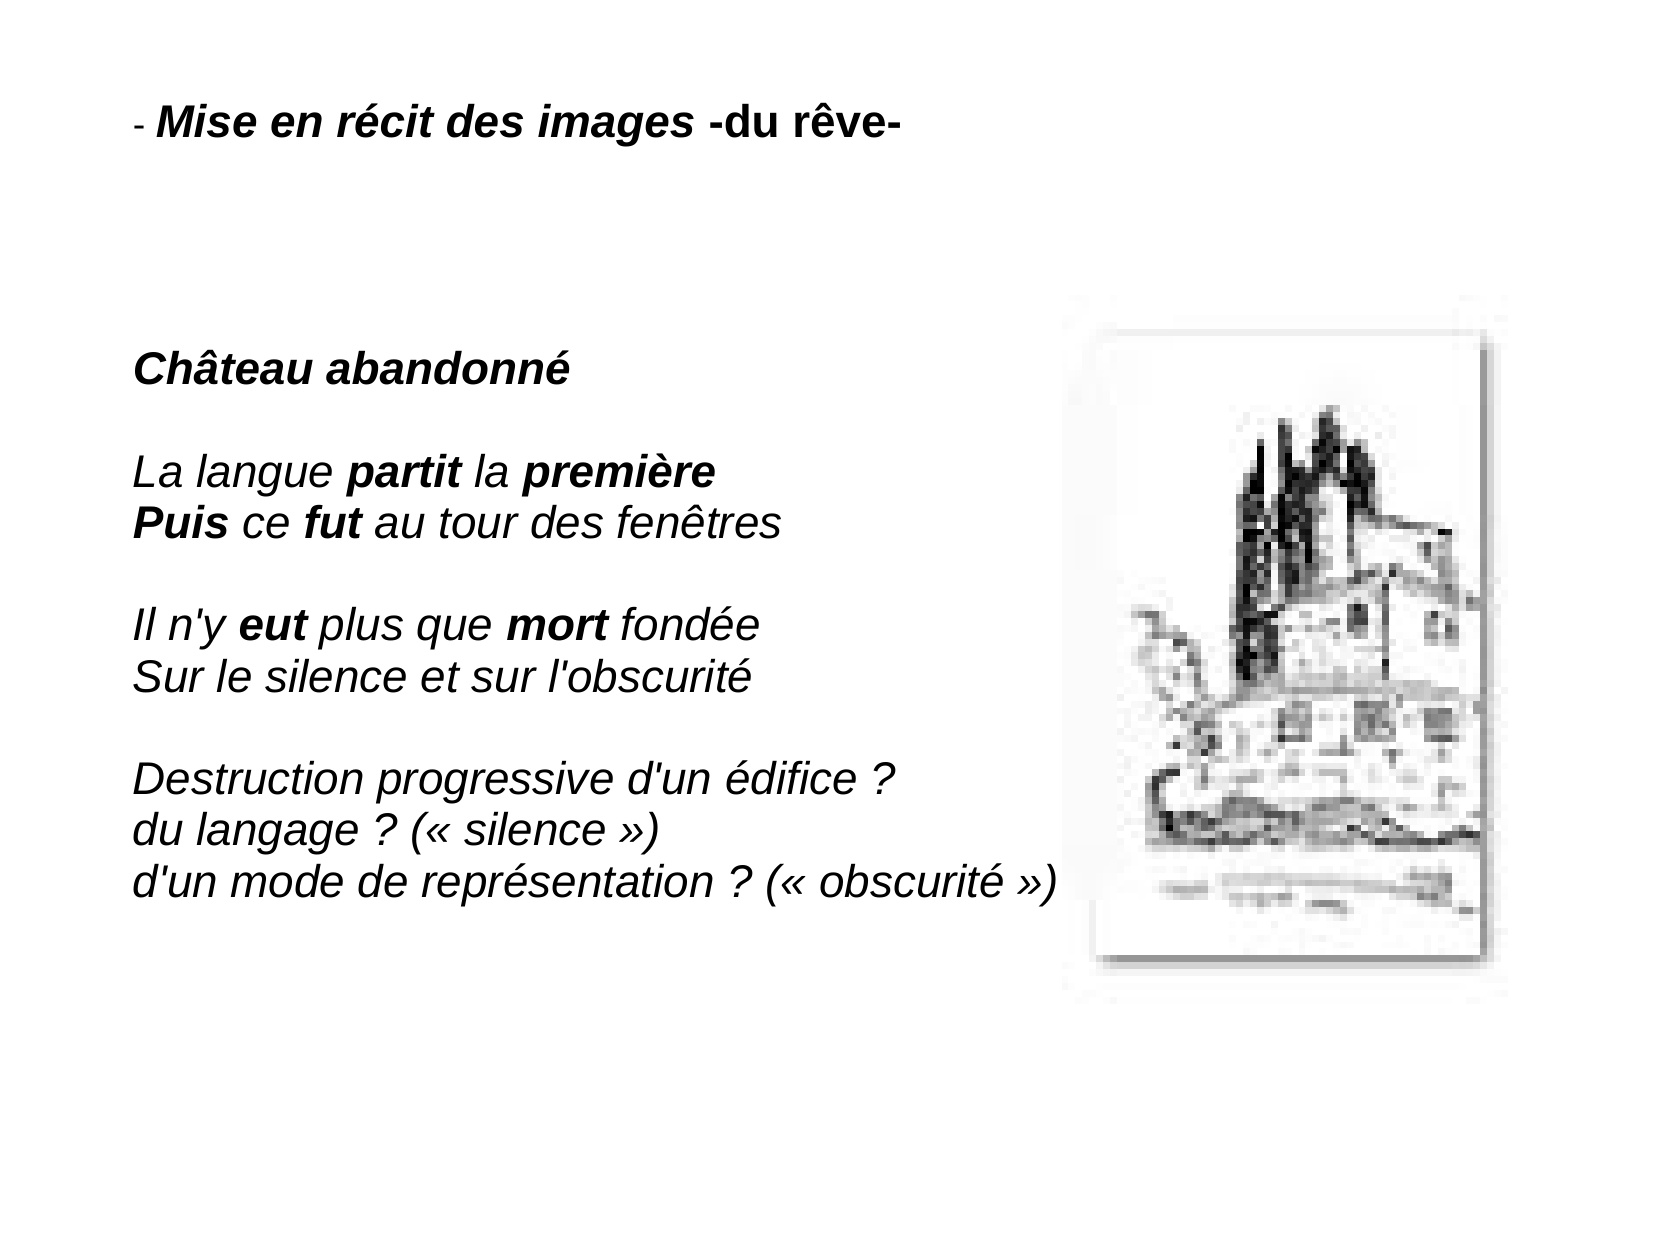

- Mise en récit des images -du rêve-
Château abandonné
La langue partit la première
Puis ce fut au tour des fenêtres
Il n'y eut plus que mort fondée
Sur le silence et sur l'obscurité
Destruction progressive d'un édifice ?
du langage ? (« silence »)
d'un mode de représentation ? (« obscurité »)